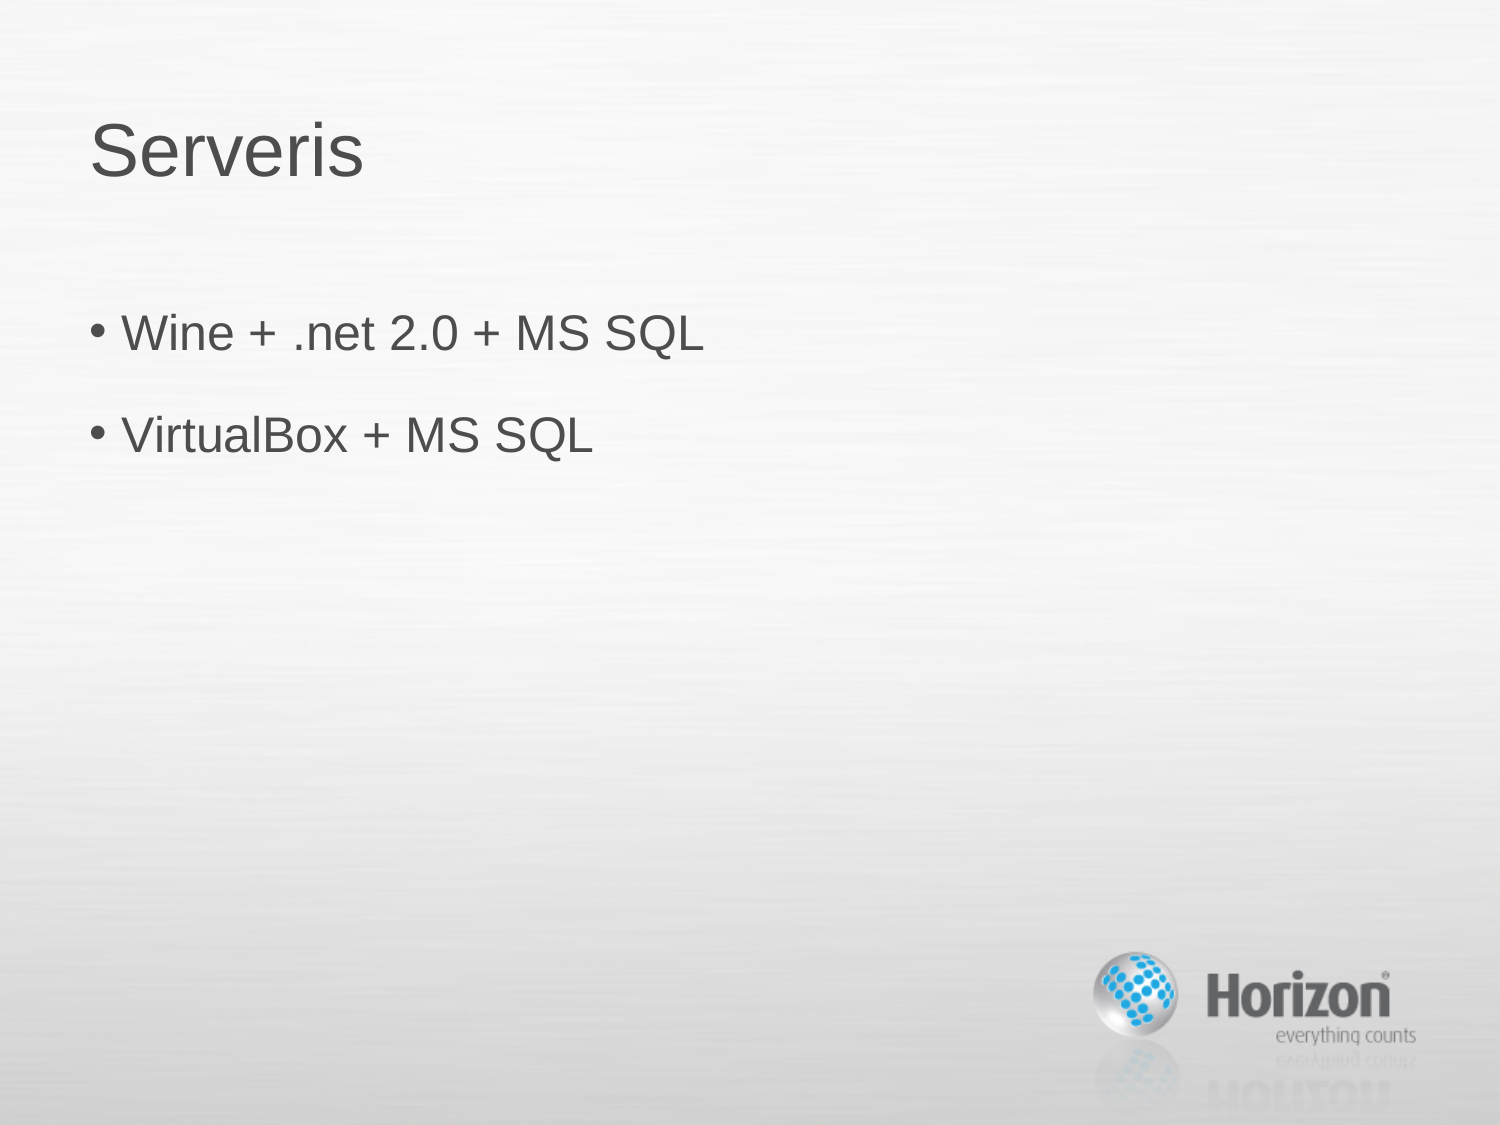

# Serveris
 Wine + .net 2.0 + MS SQL
 VirtualBox + MS SQL